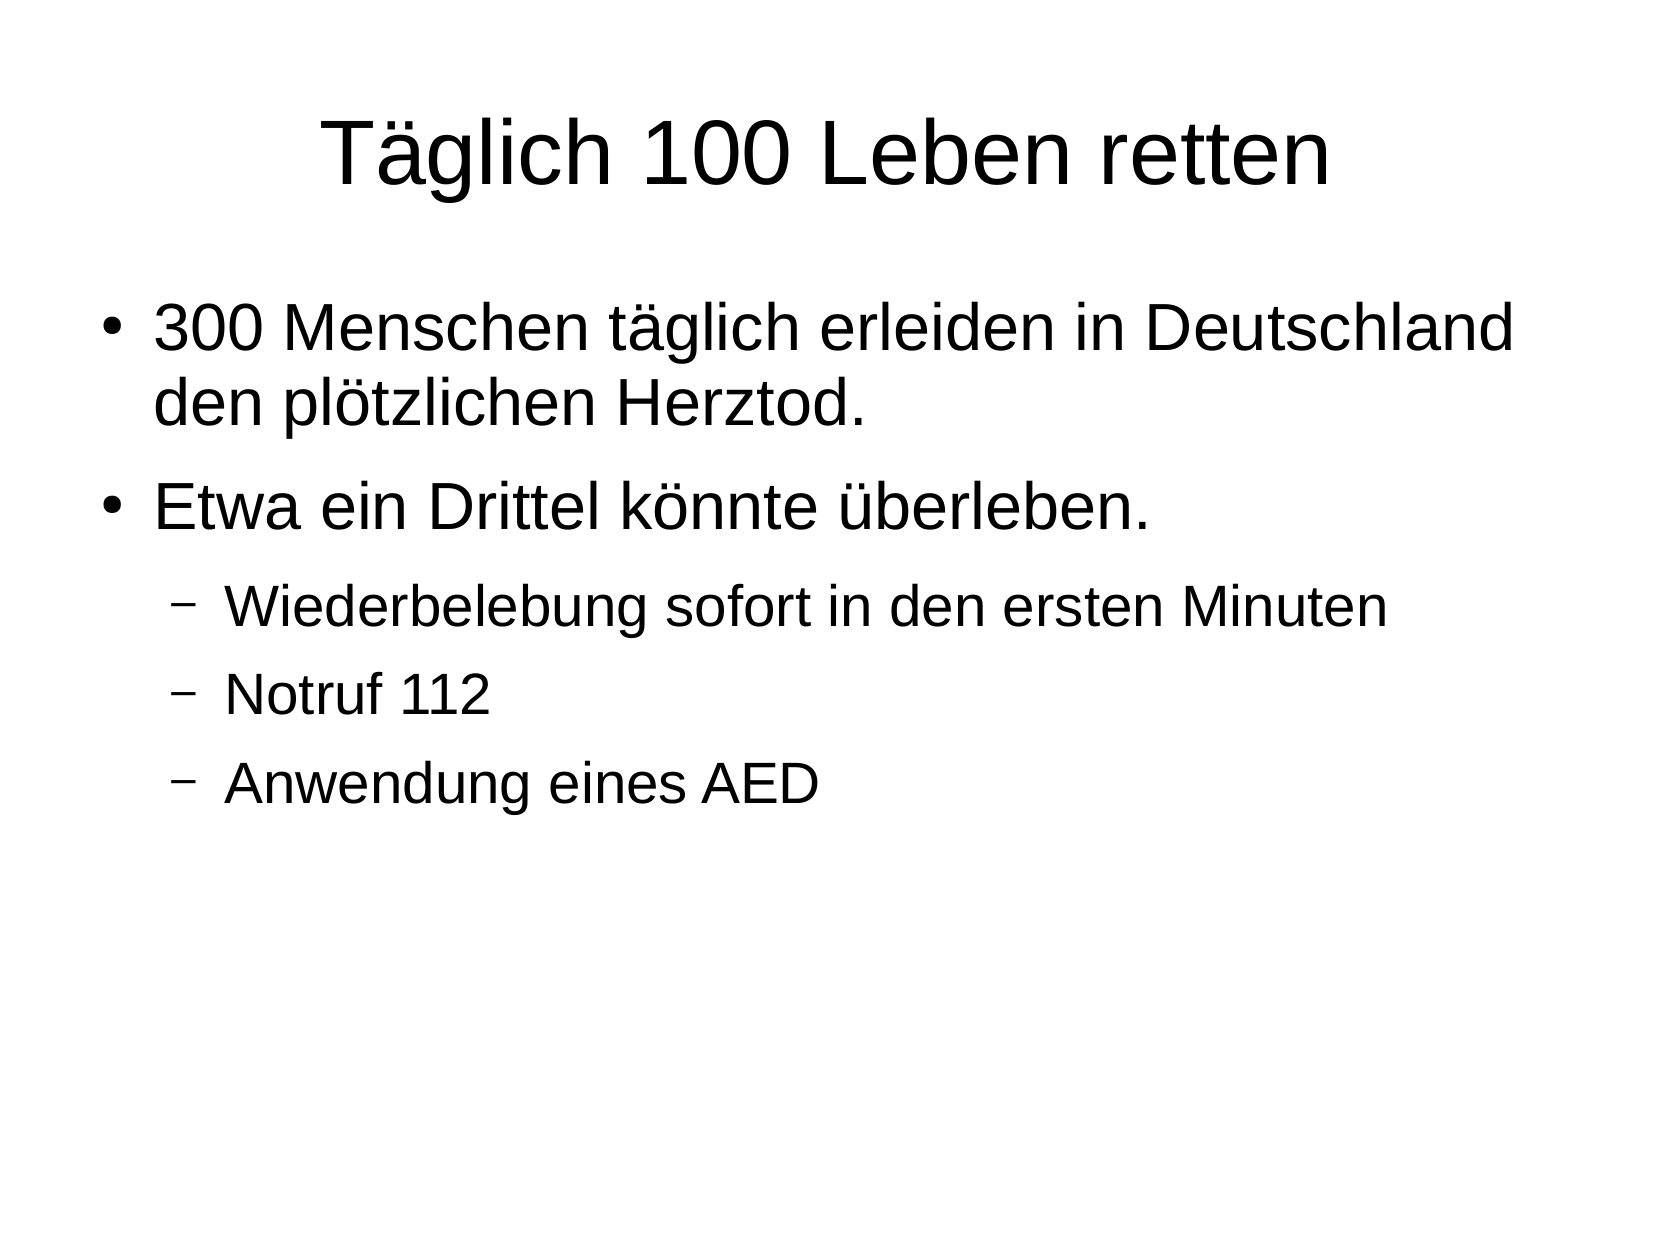

# Täglich 100 Leben retten
300 Menschen täglich erleiden in Deutschland den plötzlichen Herztod.
Etwa ein Drittel könnte überleben.
Wiederbelebung sofort in den ersten Minuten
Notruf 112
Anwendung eines AED